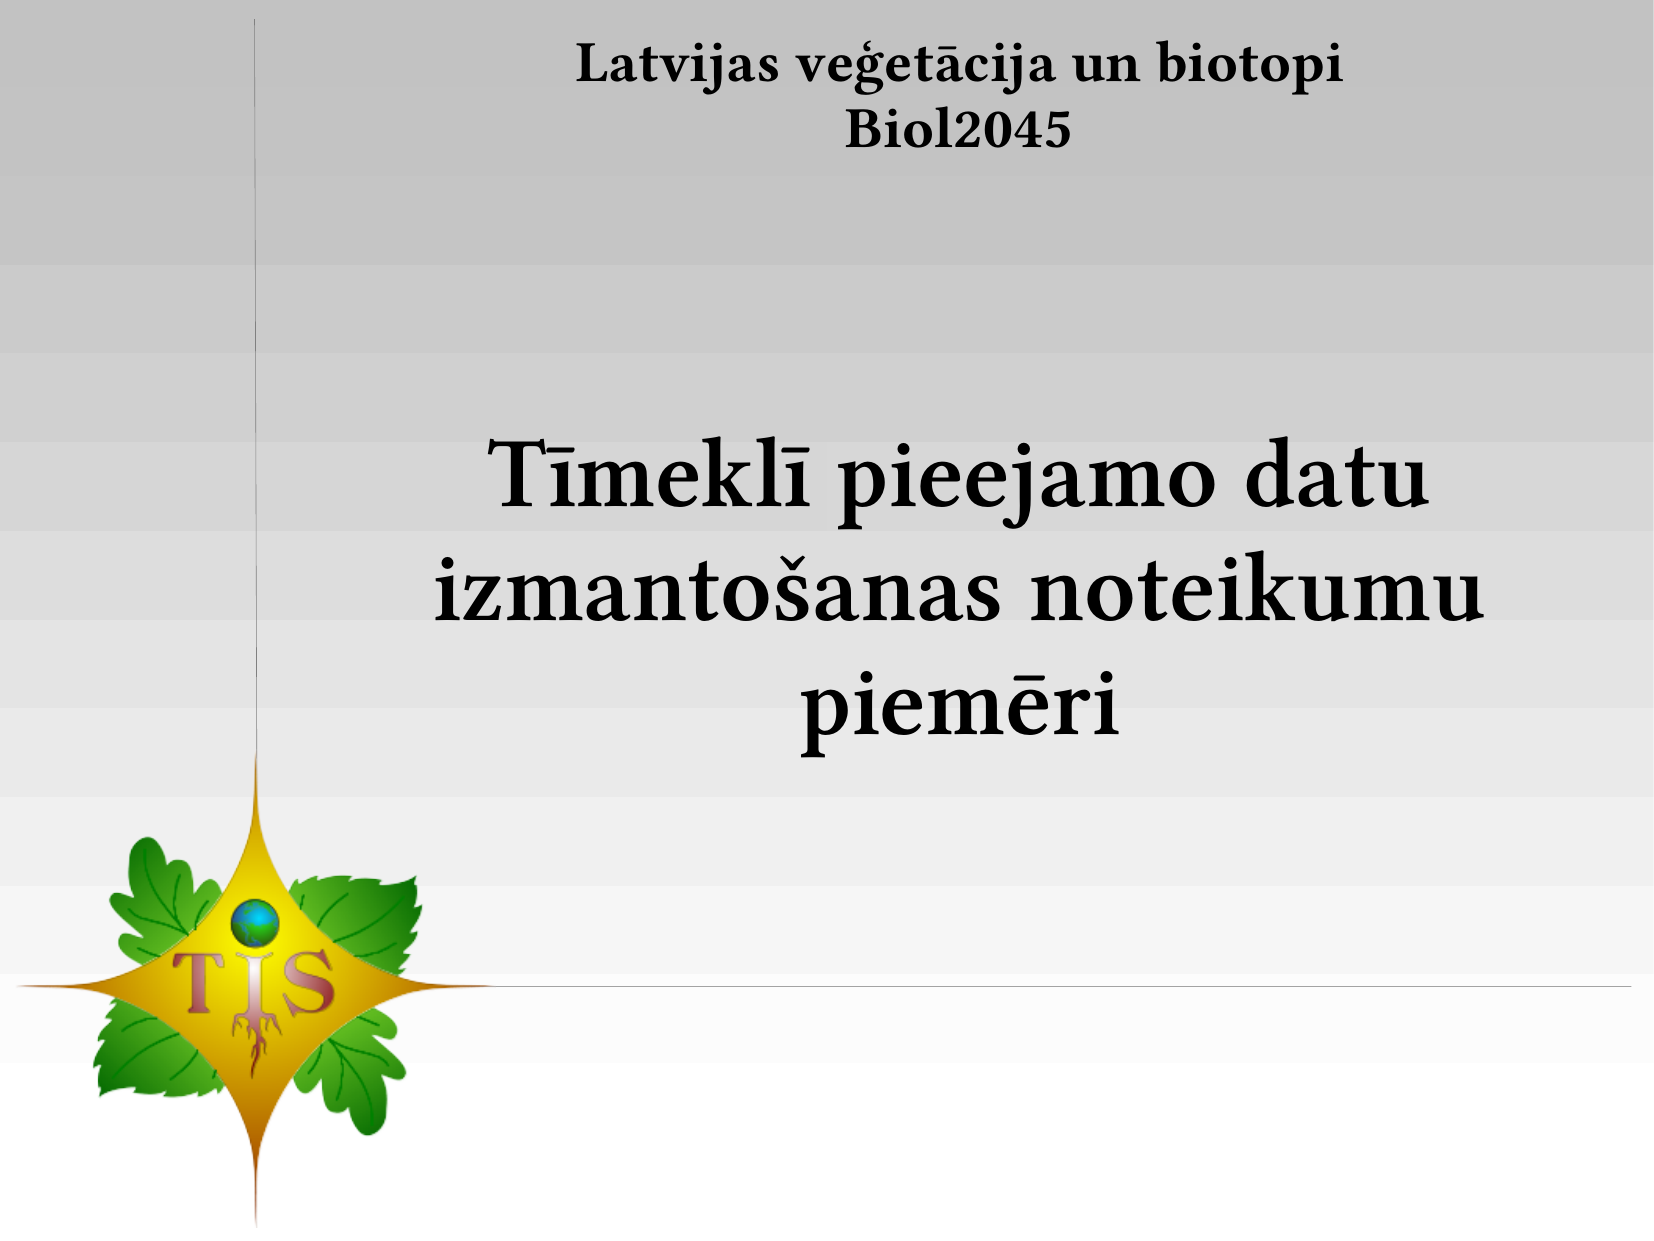

# Tīmeklī pieejamo datu izmantošanas noteikumu piemēri